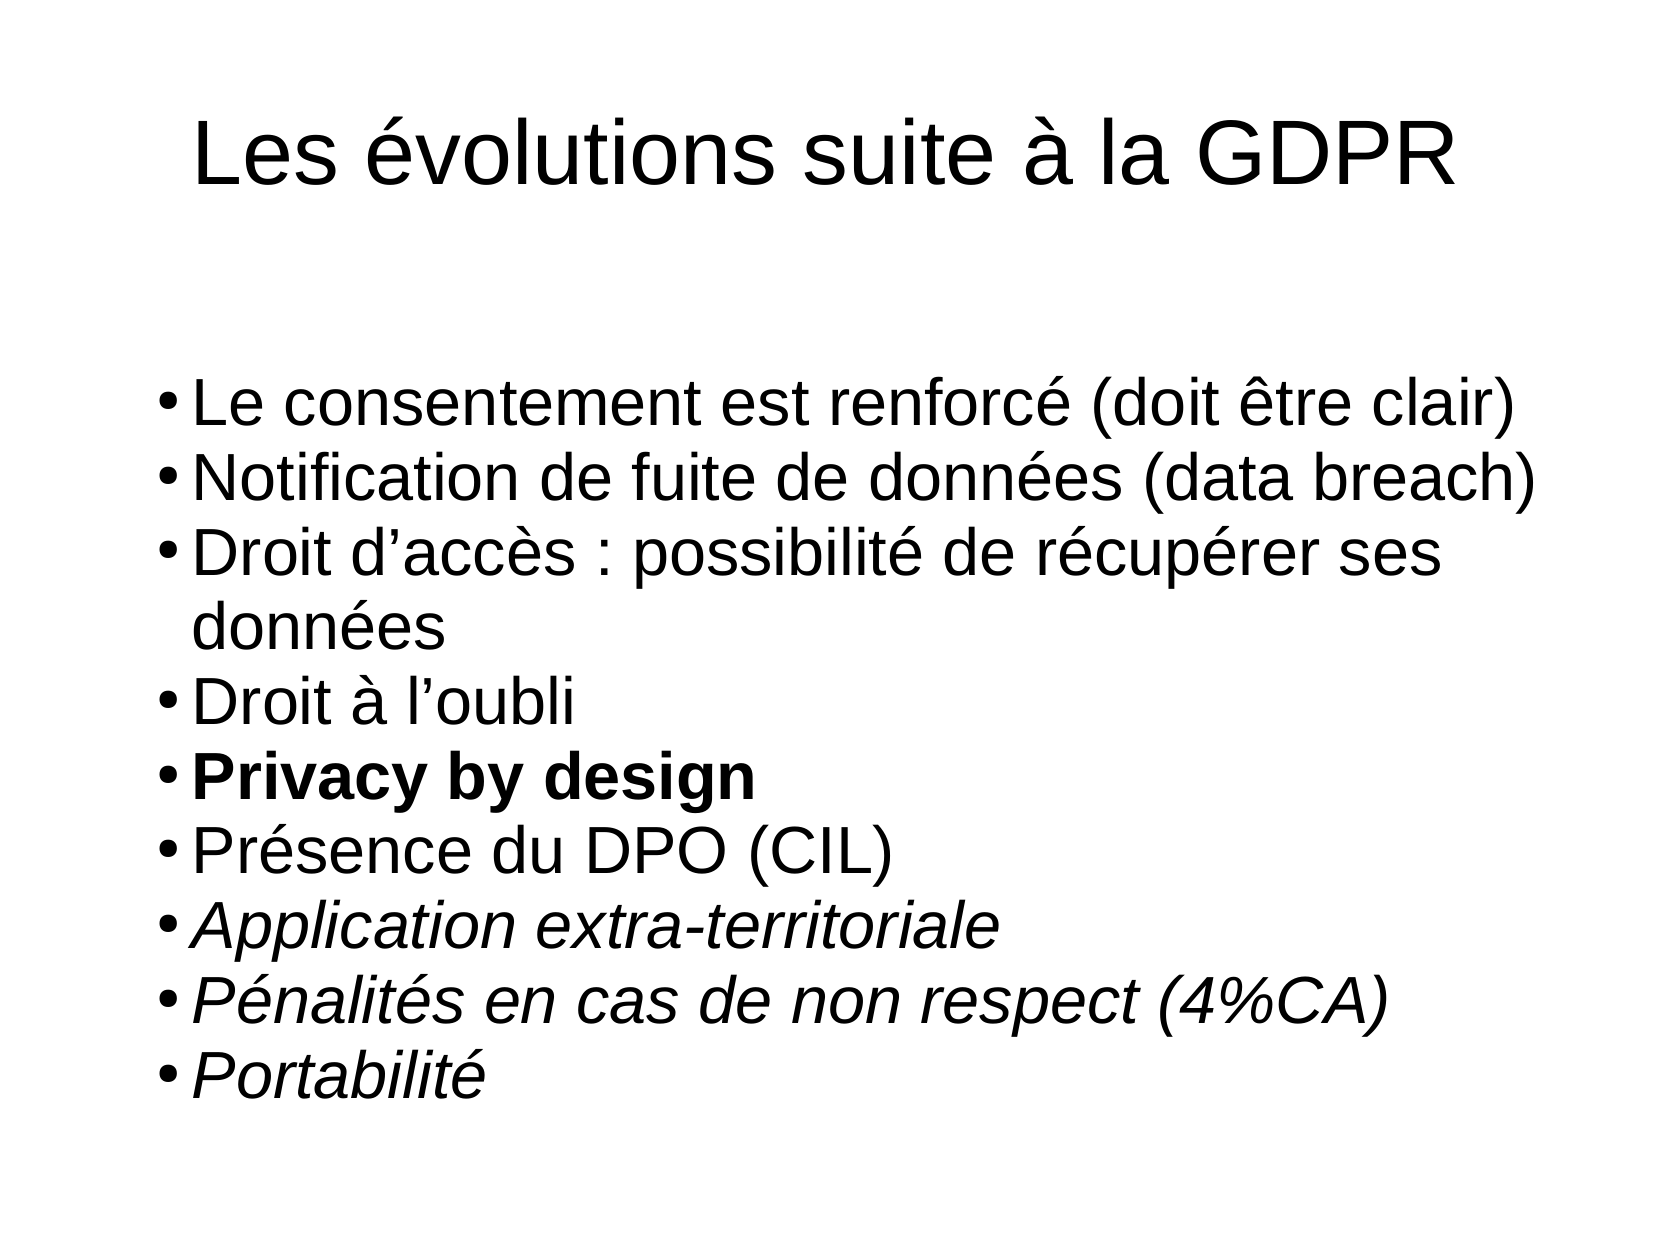

# Les évolutions suite à la GDPR
Le consentement est renforcé (doit être clair)
Notification de fuite de données (data breach)
Droit d’accès : possibilité de récupérer ses données
Droit à l’oubli
Privacy by design
Présence du DPO (CIL)
Application extra-territoriale
Pénalités en cas de non respect (4%CA)
Portabilité